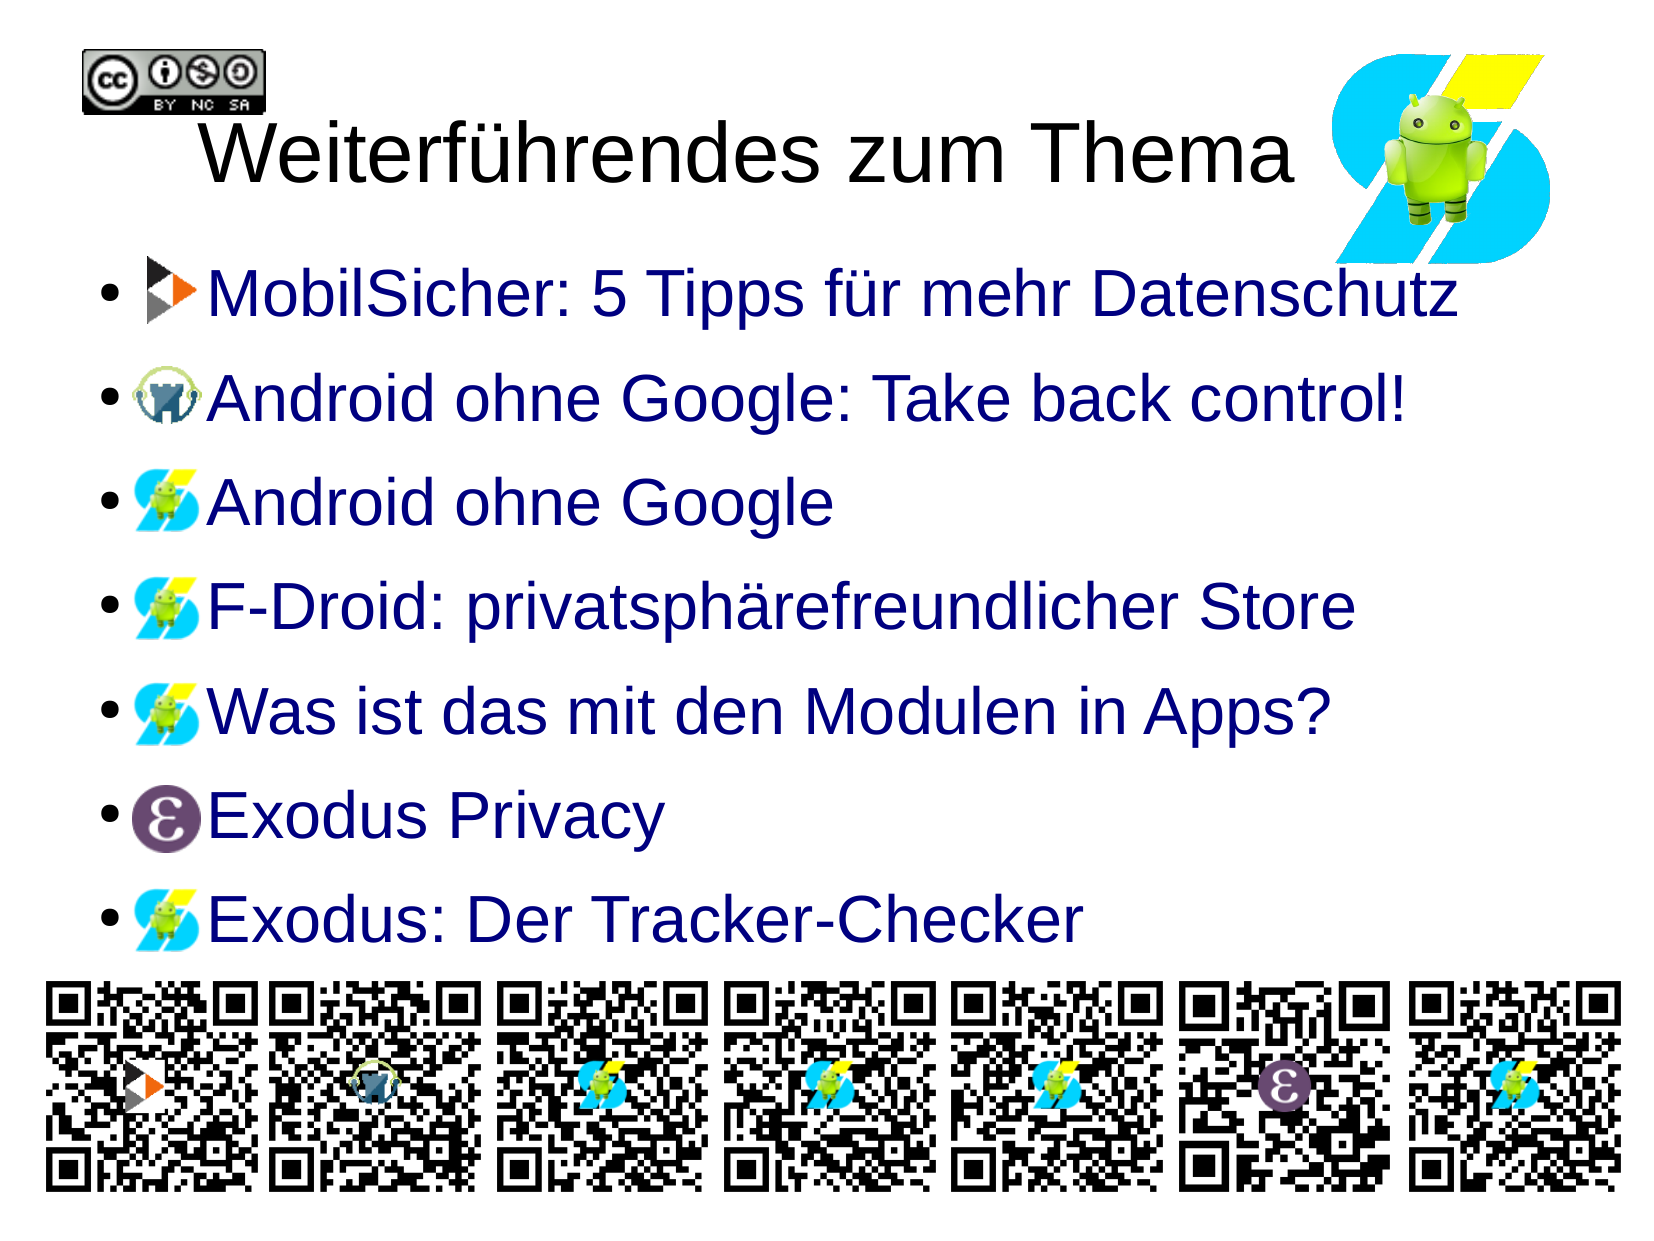

# Weiterführendes zum Thema
 MobilSicher: 5 Tipps für mehr Datenschutz
 Android ohne Google: Take back control!
 Android ohne Google
 F-Droid: privatsphärefreundlicher Store
 Was ist das mit den Modulen in Apps?
 Exodus Privacy
 Exodus: Der Tracker-Checker